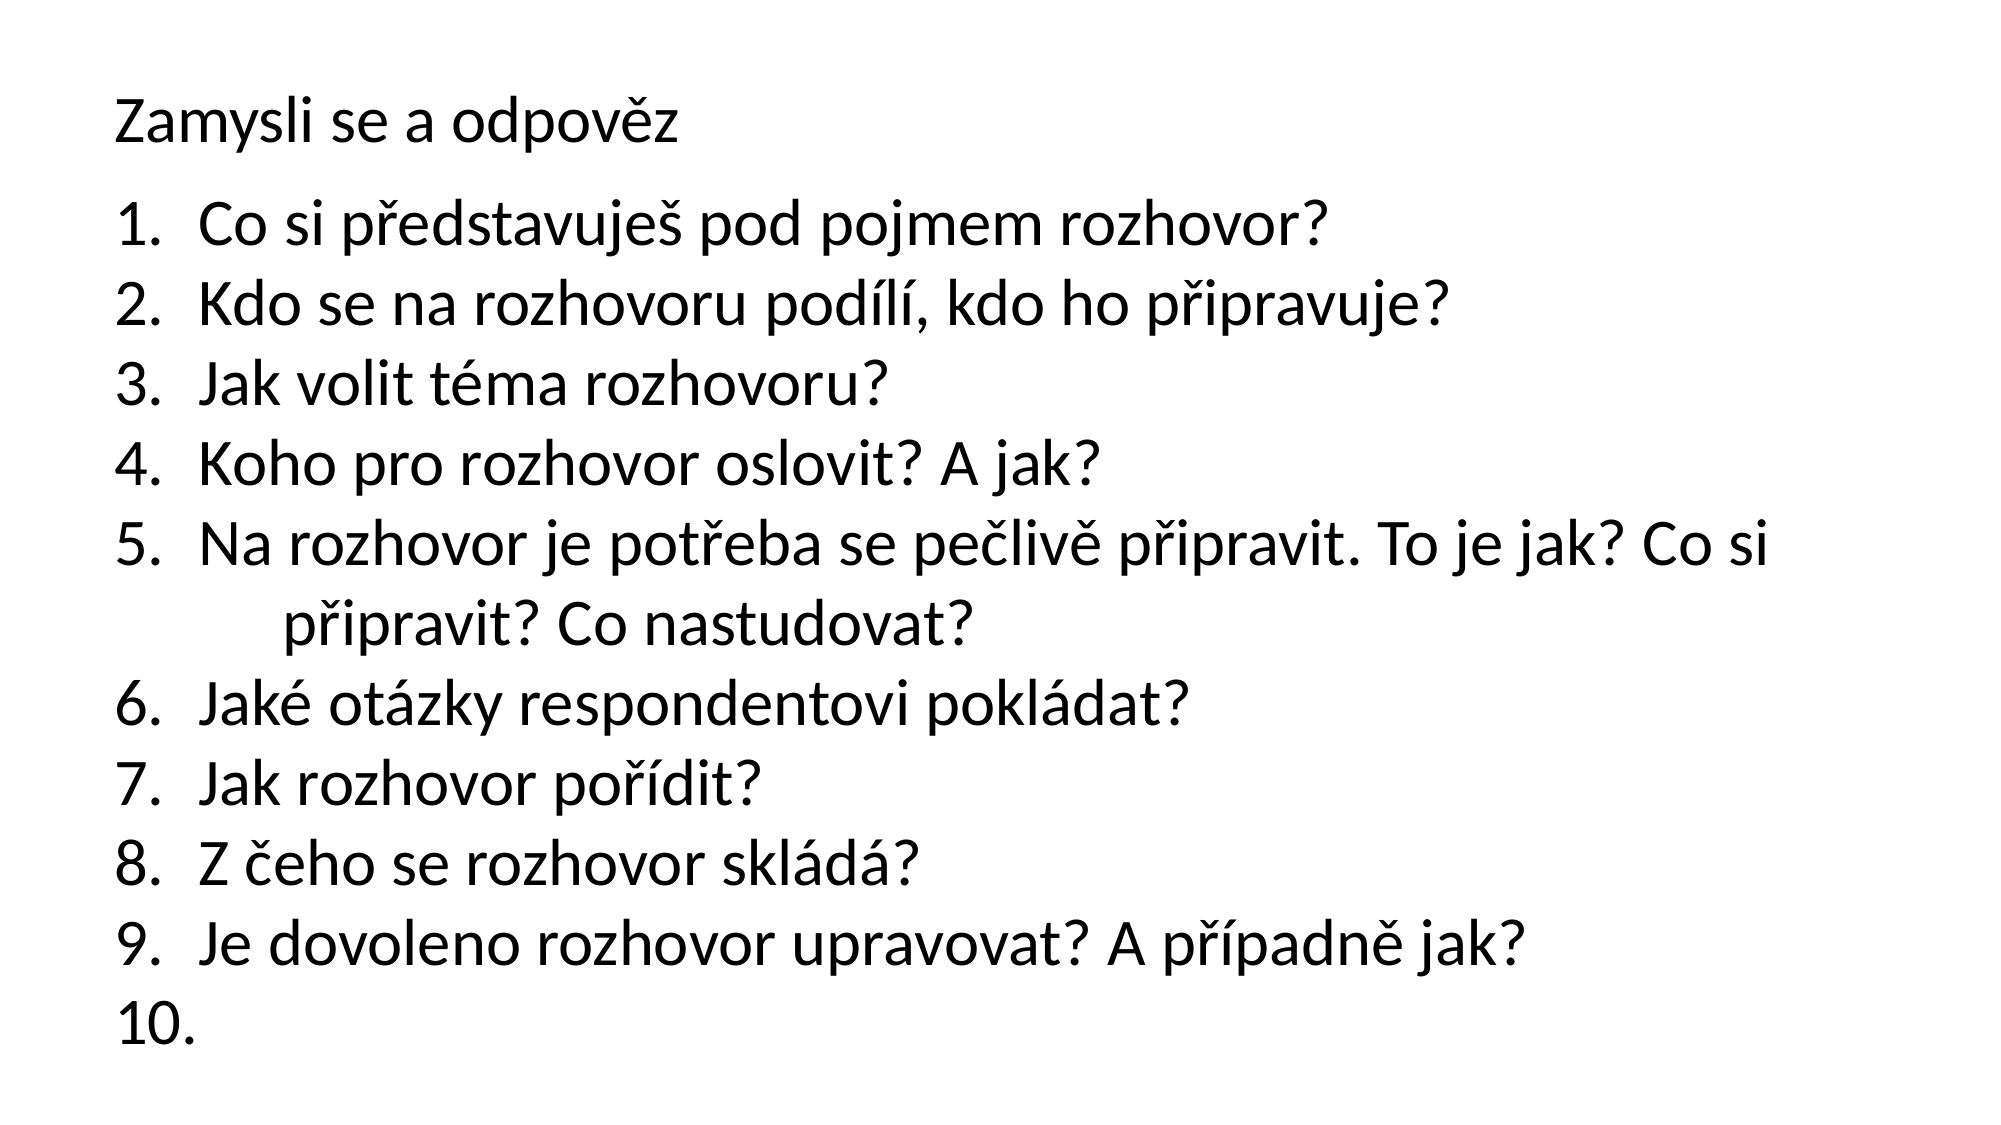

Zamysli se a odpověz
Co si představuješ pod pojmem rozhovor?
Kdo se na rozhovoru podílí, kdo ho připravuje?
Jak volit téma rozhovoru?
Koho pro rozhovor oslovit? A jak?
Na rozhovor je potřeba se pečlivě připravit. To je jak? Co si připravit? Co nastudovat?
Jaké otázky respondentovi pokládat?
Jak rozhovor pořídit?
Z čeho se rozhovor skládá?
Je dovoleno rozhovor upravovat? A případně jak?